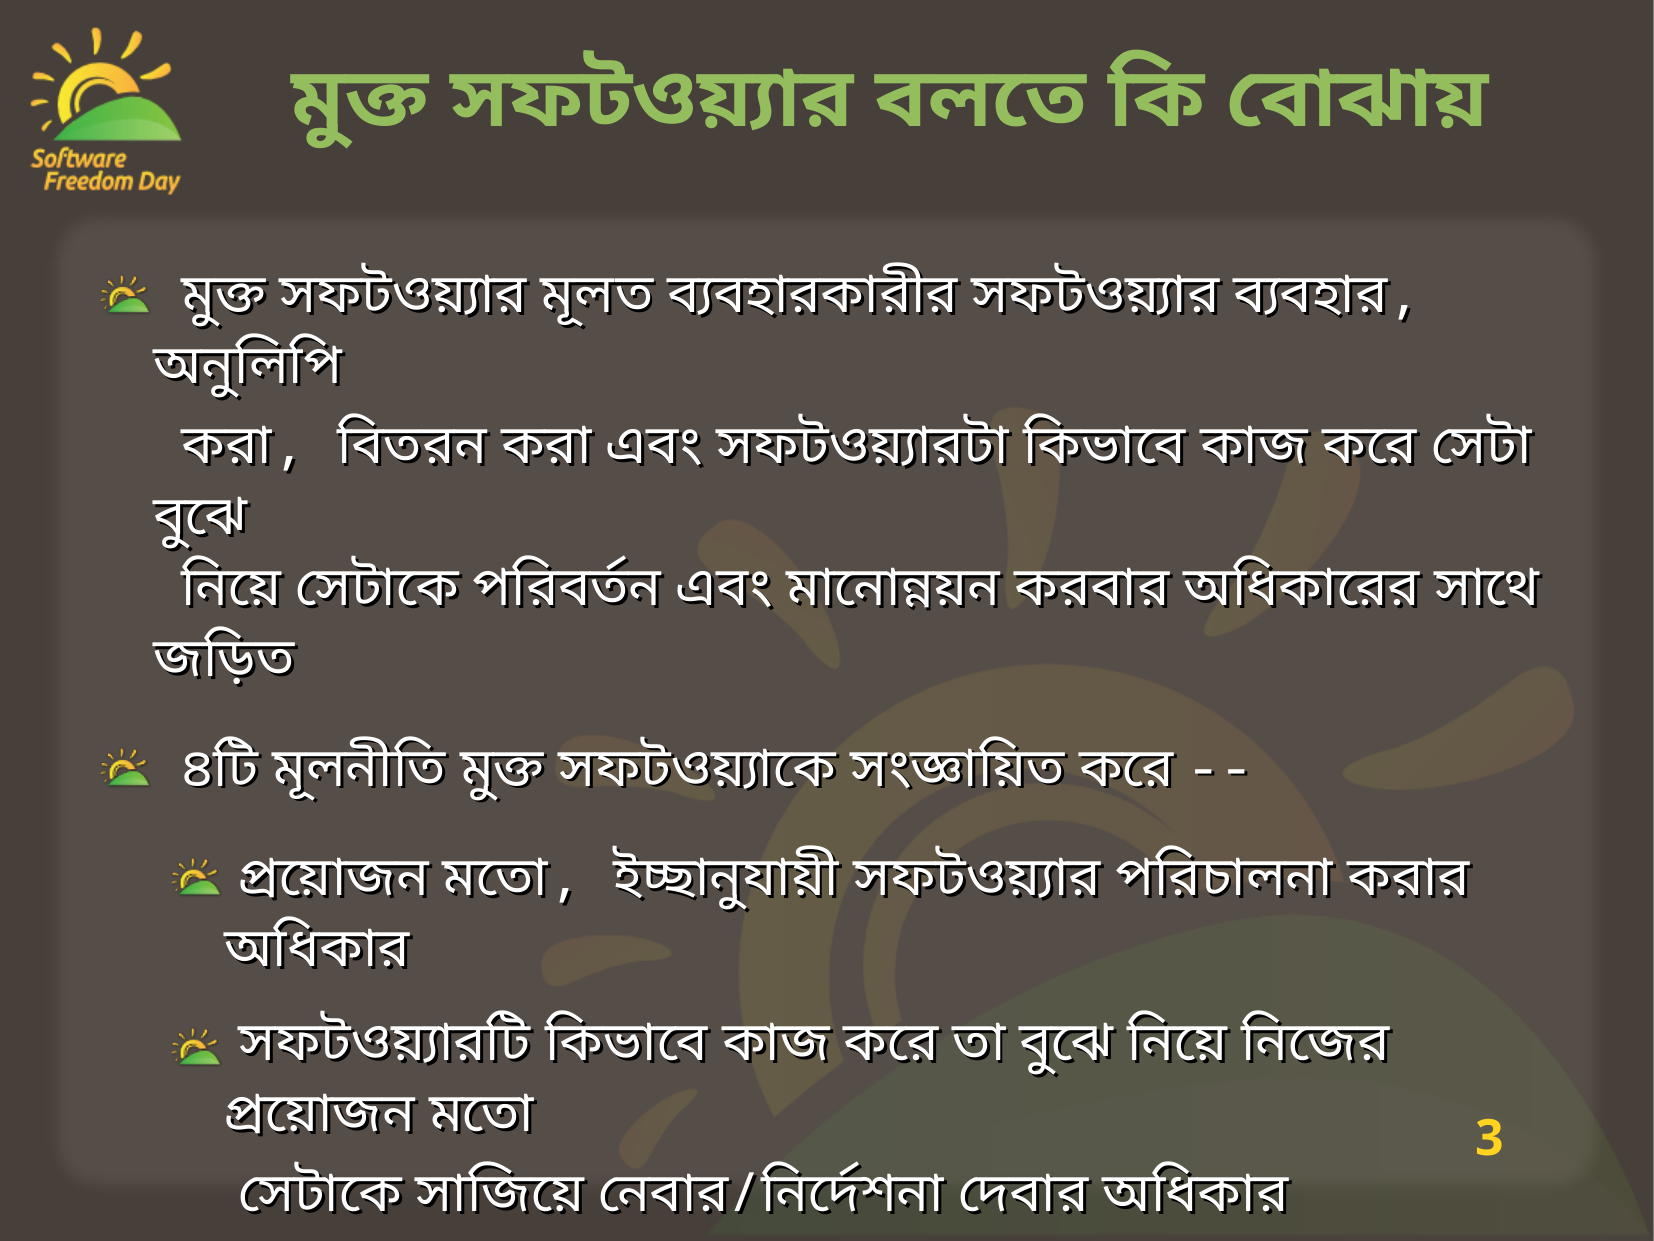

মুক্ত সফটওয়্যার বলতে কি বোঝায়
# মুক্ত সফটওয়্যার মূলত ব্যবহারকারীর সফটওয়্যার ব্যবহার, অনুলিপি করা, বিতরন করা এবং সফটওয়্যারটা কিভাবে কাজ করে সেটা বুঝে নিয়ে সেটাকে পরিবর্তন এবং মানোন্নয়ন করবার অধিকারের সাথে জড়িত
 ৪টি মূলনীতি মুক্ত সফটওয়্যাকে সংজ্ঞায়িত করে --
 প্রয়োজন মতো, ইচ্ছানুযায়ী সফটওয়্যার পরিচালনা করার অধিকার
 সফটওয়্যারটি কিভাবে কাজ করে তা বুঝে নিয়ে নিজের প্রয়োজন মতো
 সেটাকে সাজিয়ে নেবার/নির্দেশনা দেবার অধিকার
 সফটওয়্যারটির অনুলিপি বিতরনের অধিকার, যেনো সবাই উপকৃত হয়
 সফটওয়্যারের সংকলিত সংস্করনটি বিতরনের অধিকার